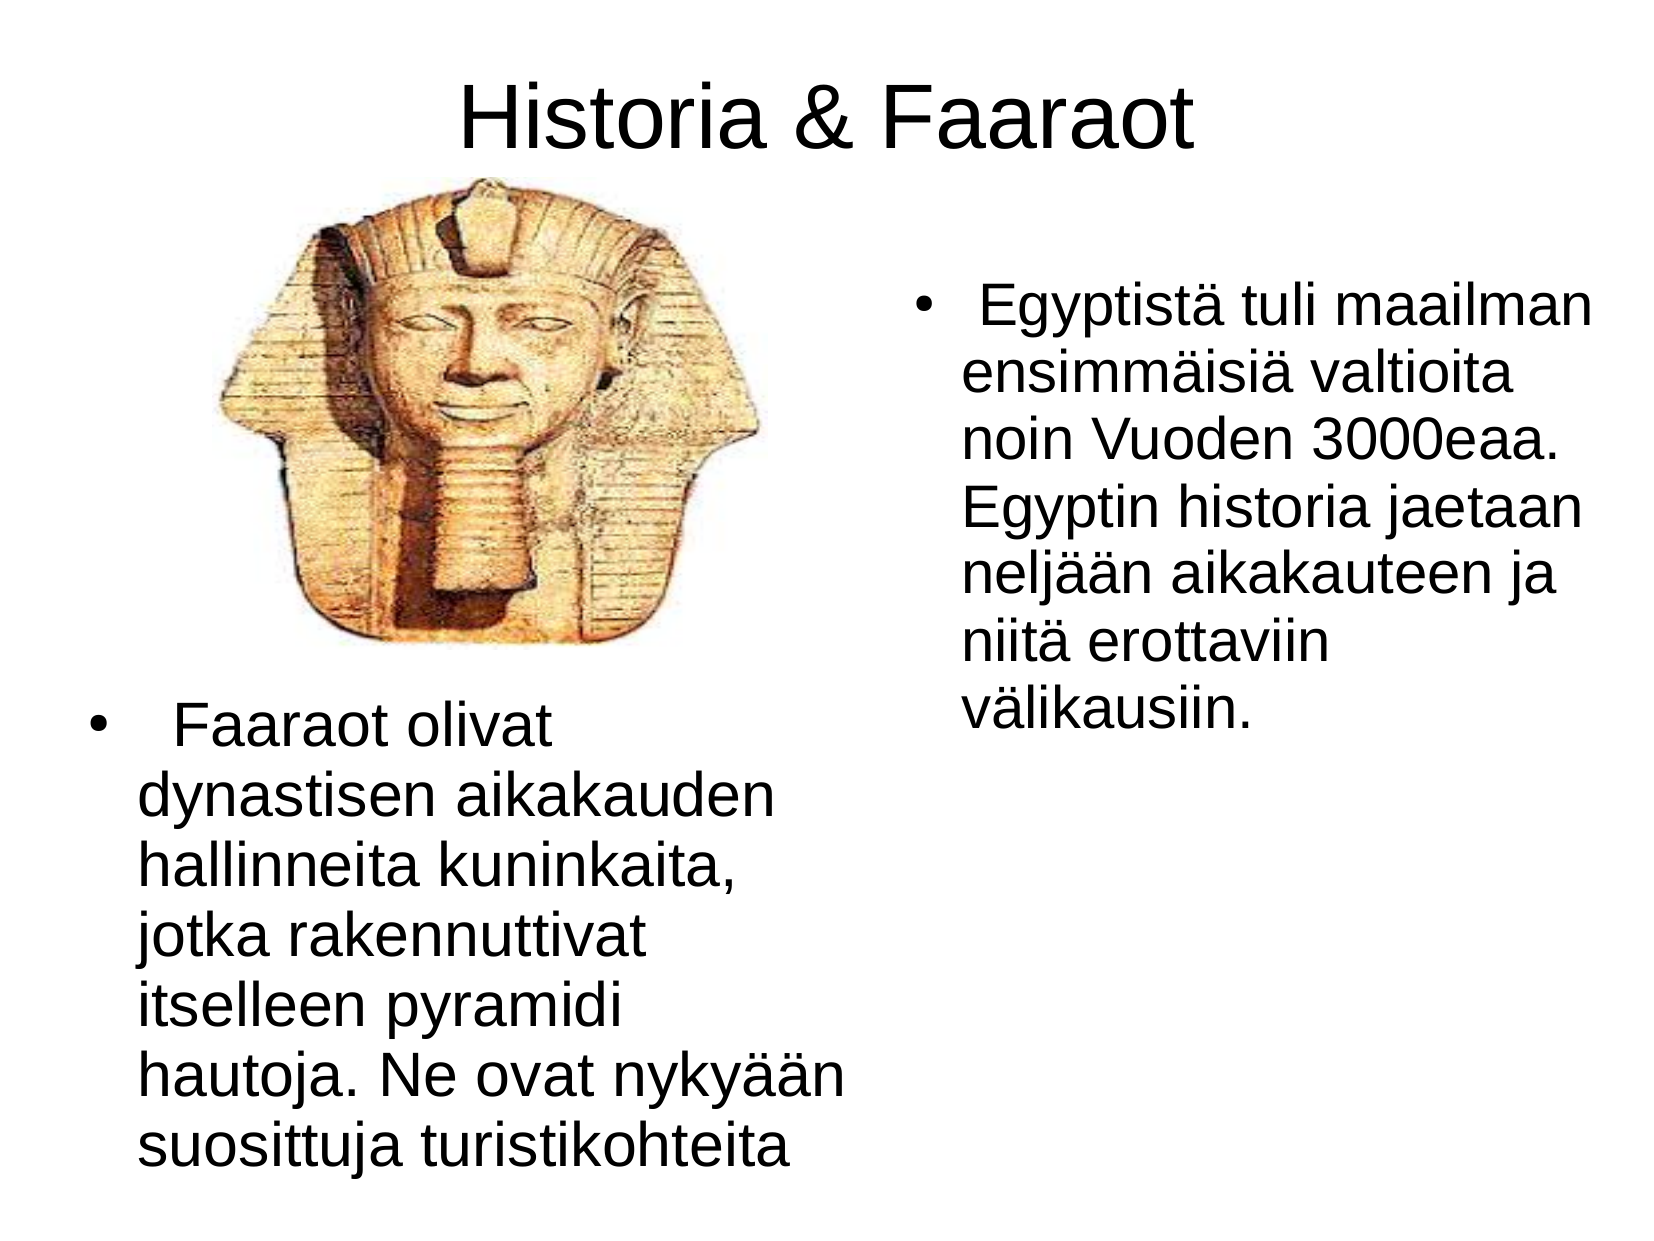

# Historia & Faaraot
 Egyptistä tuli maailman ensimmäisiä valtioita noin Vuoden 3000eaa. Egyptin historia jaetaan neljään aikakauteen ja niitä erottaviin välikausiin.
 Faaraot olivat dynastisen aikakauden hallinneita kuninkaita, jotka rakennuttivat itselleen pyramidi hautoja. Ne ovat nykyään suosittuja turistikohteita